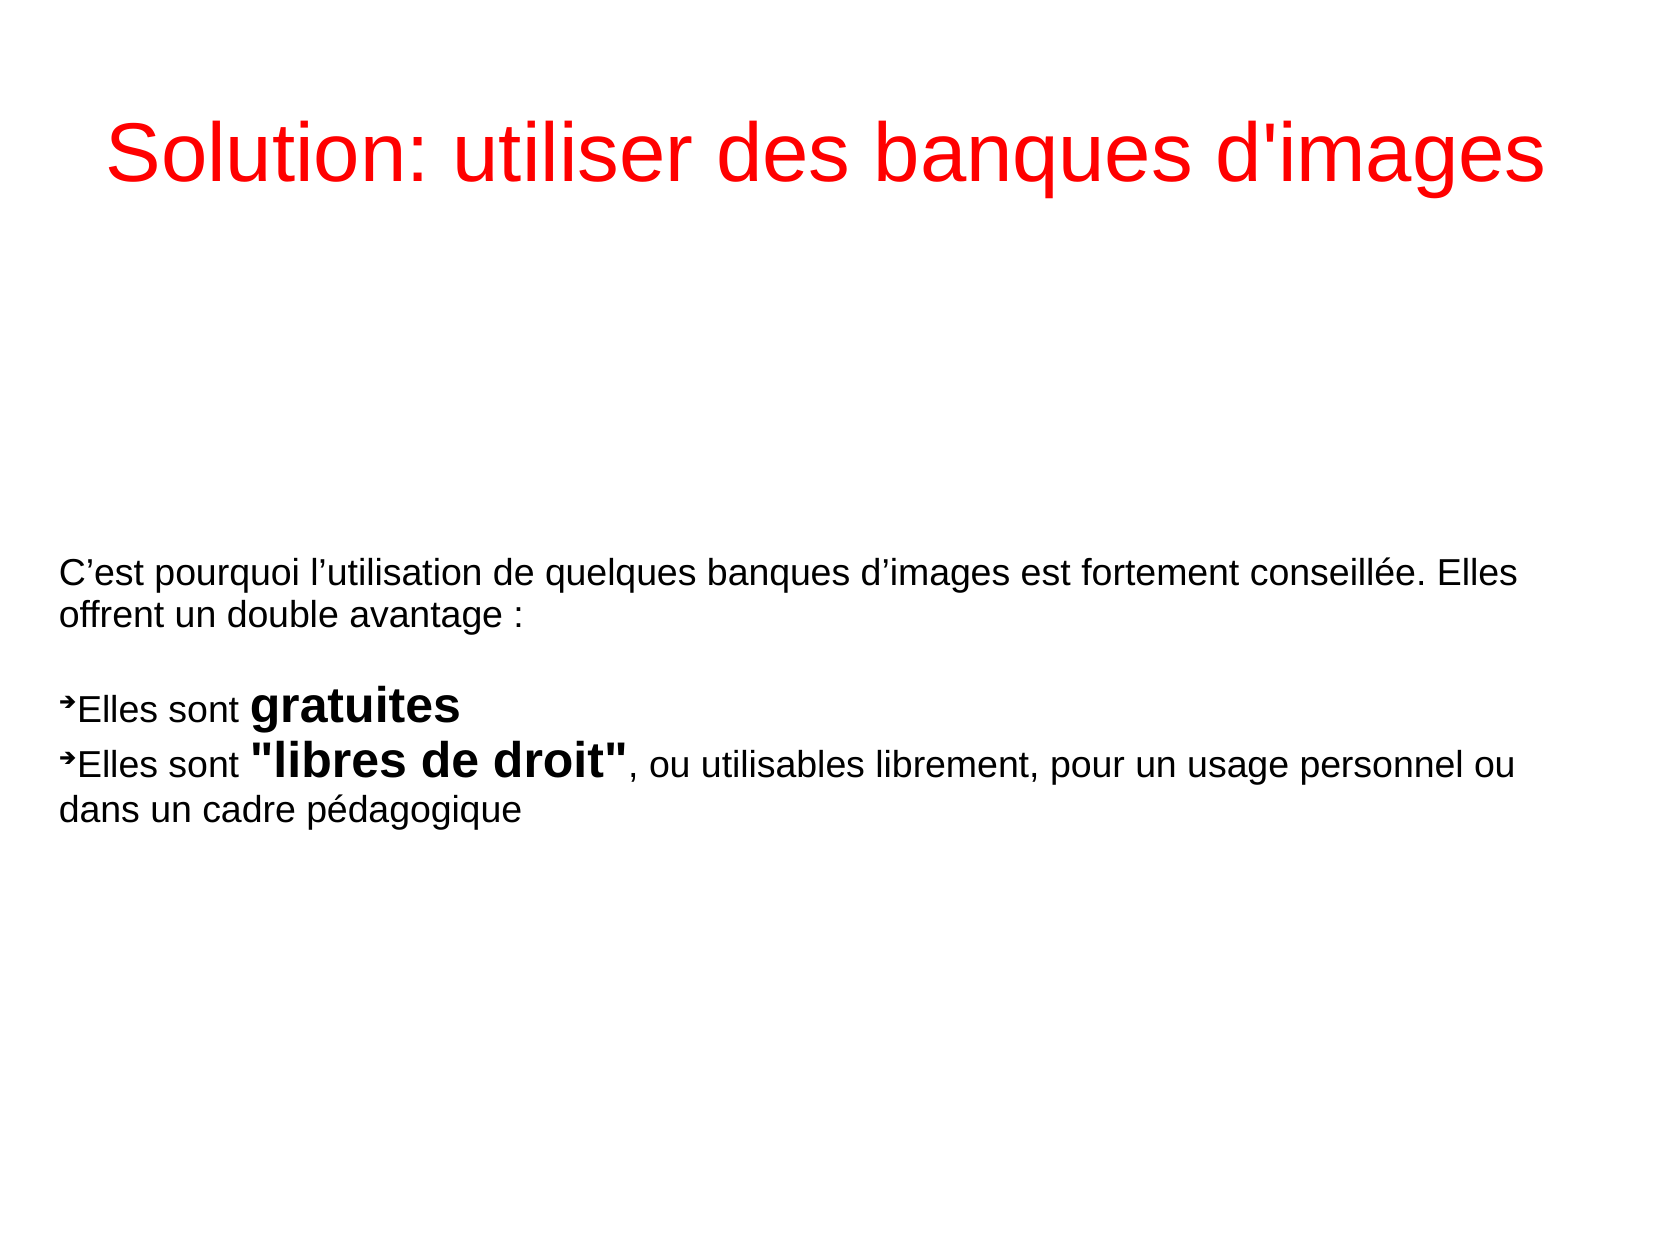

# Solution: utiliser des banques d'images
C’est pourquoi l’utilisation de quelques banques d’images est fortement conseillée. Elles offrent un double avantage :
Elles sont gratuites
Elles sont "libres de droit", ou utilisables librement, pour un usage personnel ou dans un cadre pédagogique